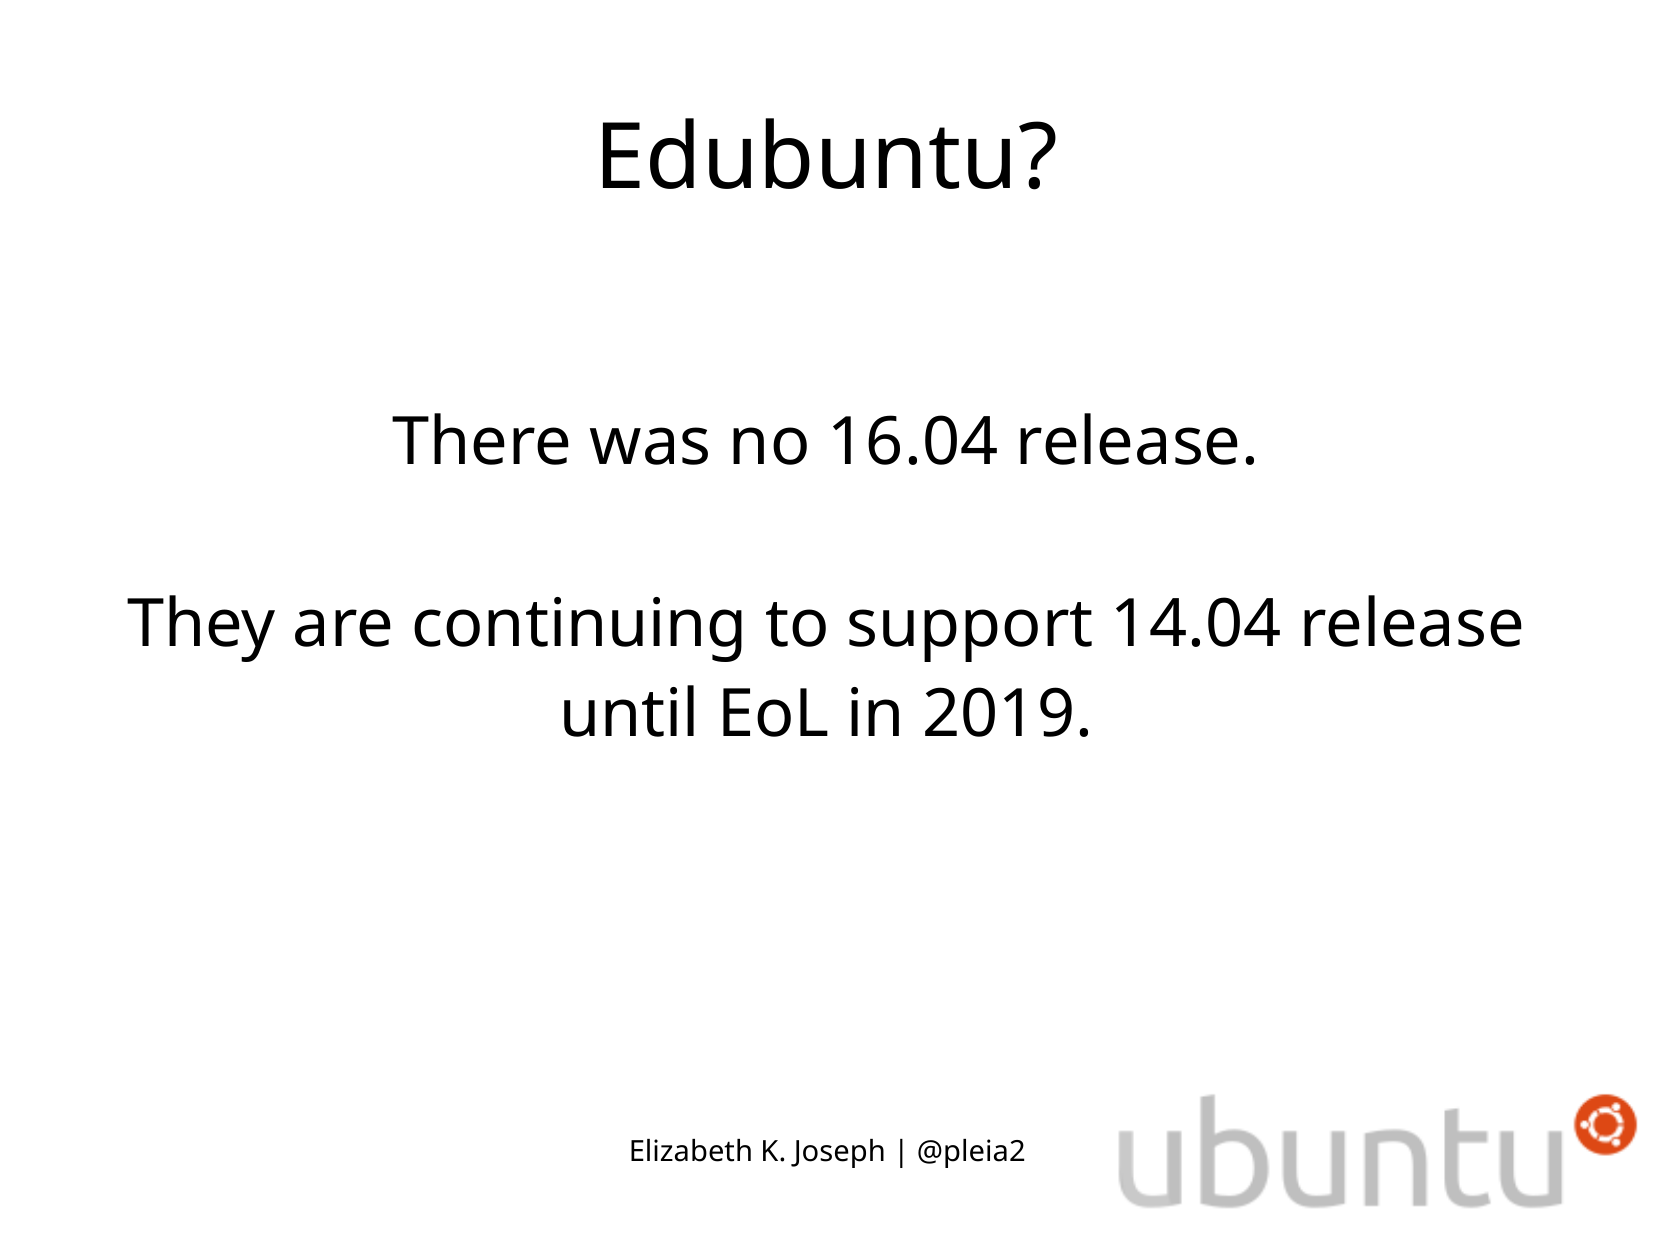

# Edubuntu?
There was no 16.04 release.
They are continuing to support 14.04 release until EoL in 2019.
Elizabeth K. Joseph | @pleia2